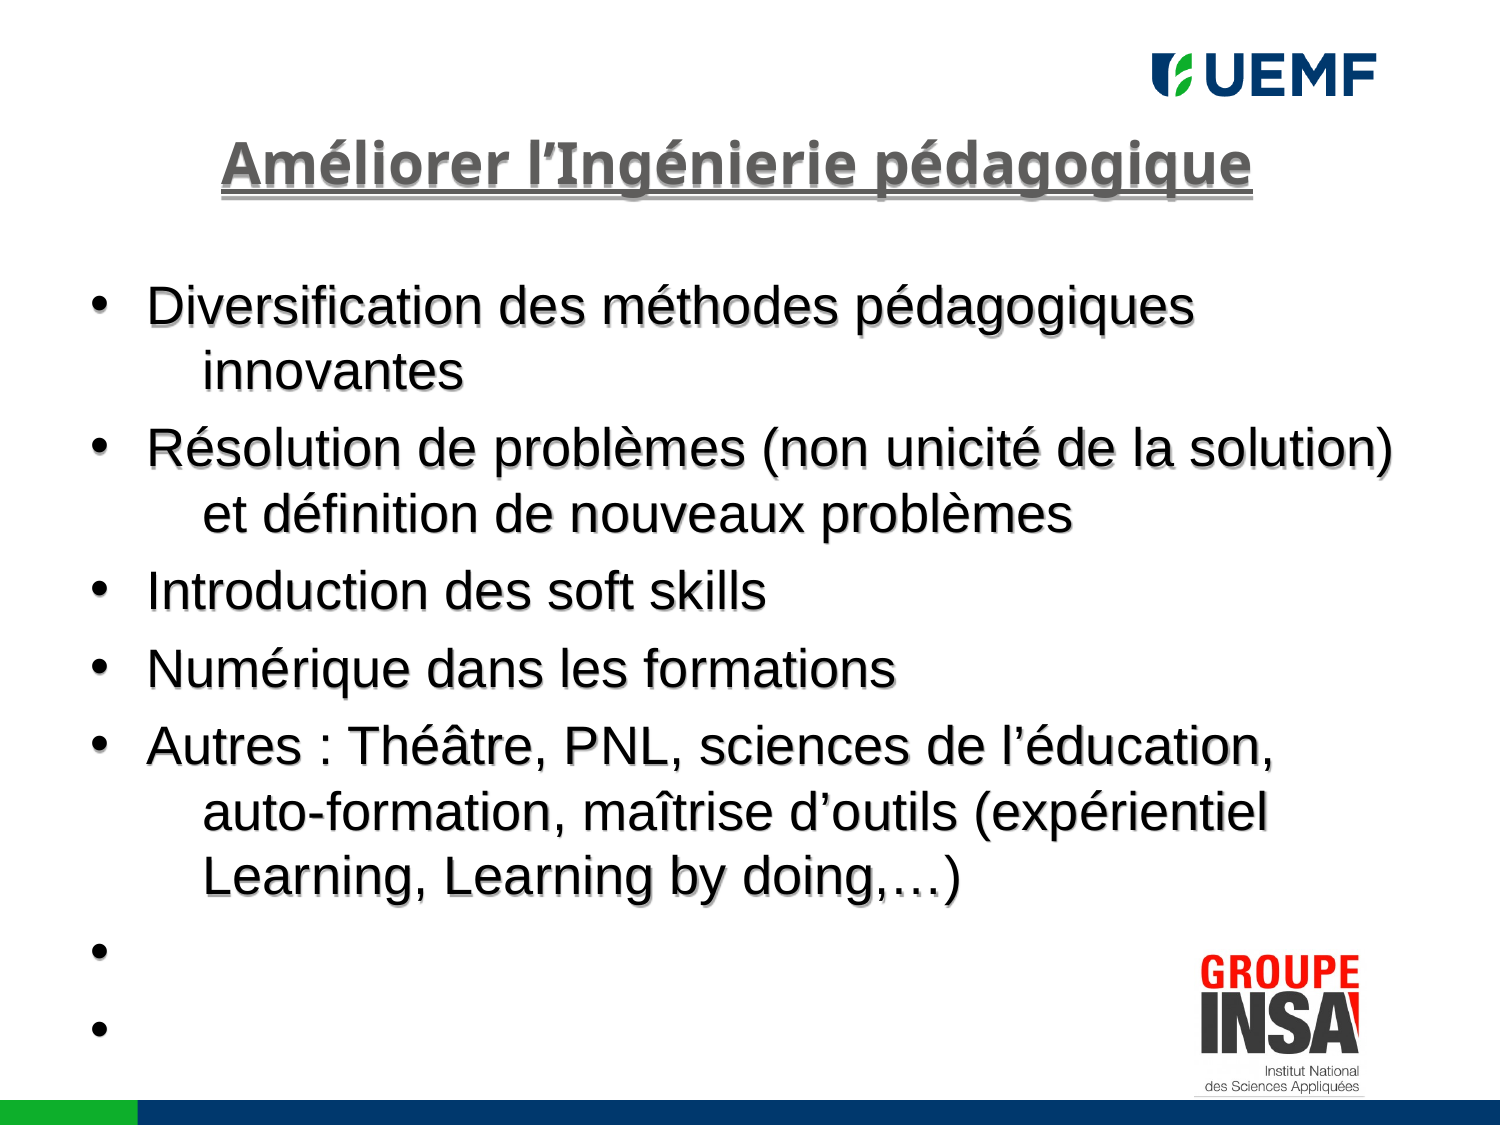

# Améliorer l’Ingénierie pédagogique
Diversification des méthodes pédagogiques innovantes
Résolution de problèmes (non unicité de la solution) et définition de nouveaux problèmes
Introduction des soft skills
Numérique dans les formations
Autres : Théâtre, PNL, sciences de l’éducation, auto-formation, maîtrise d’outils (expérientiel Learning, Learning by doing,…)